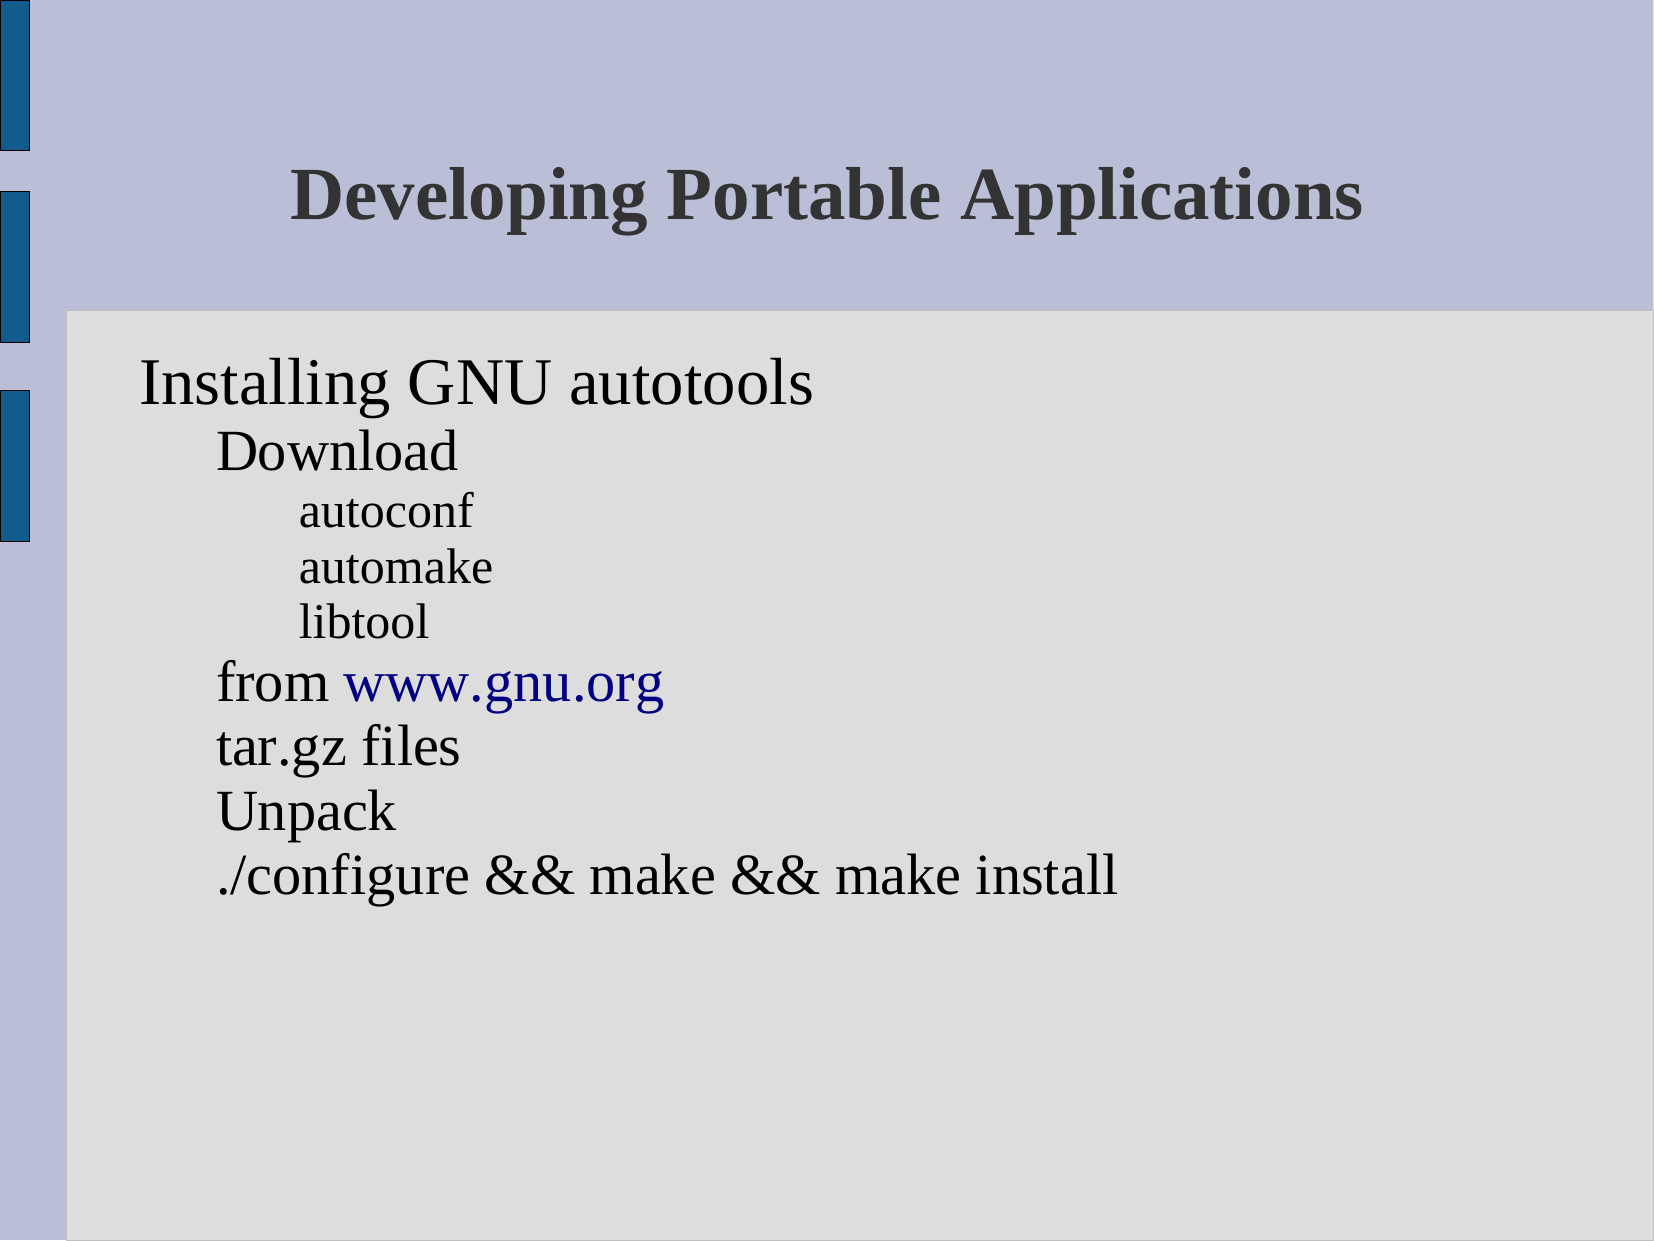

# Developing Portable Applications
Installing GNU autotools
Download
autoconf
automake
libtool
from www.gnu.org
tar.gz files
Unpack
./configure && make && make install